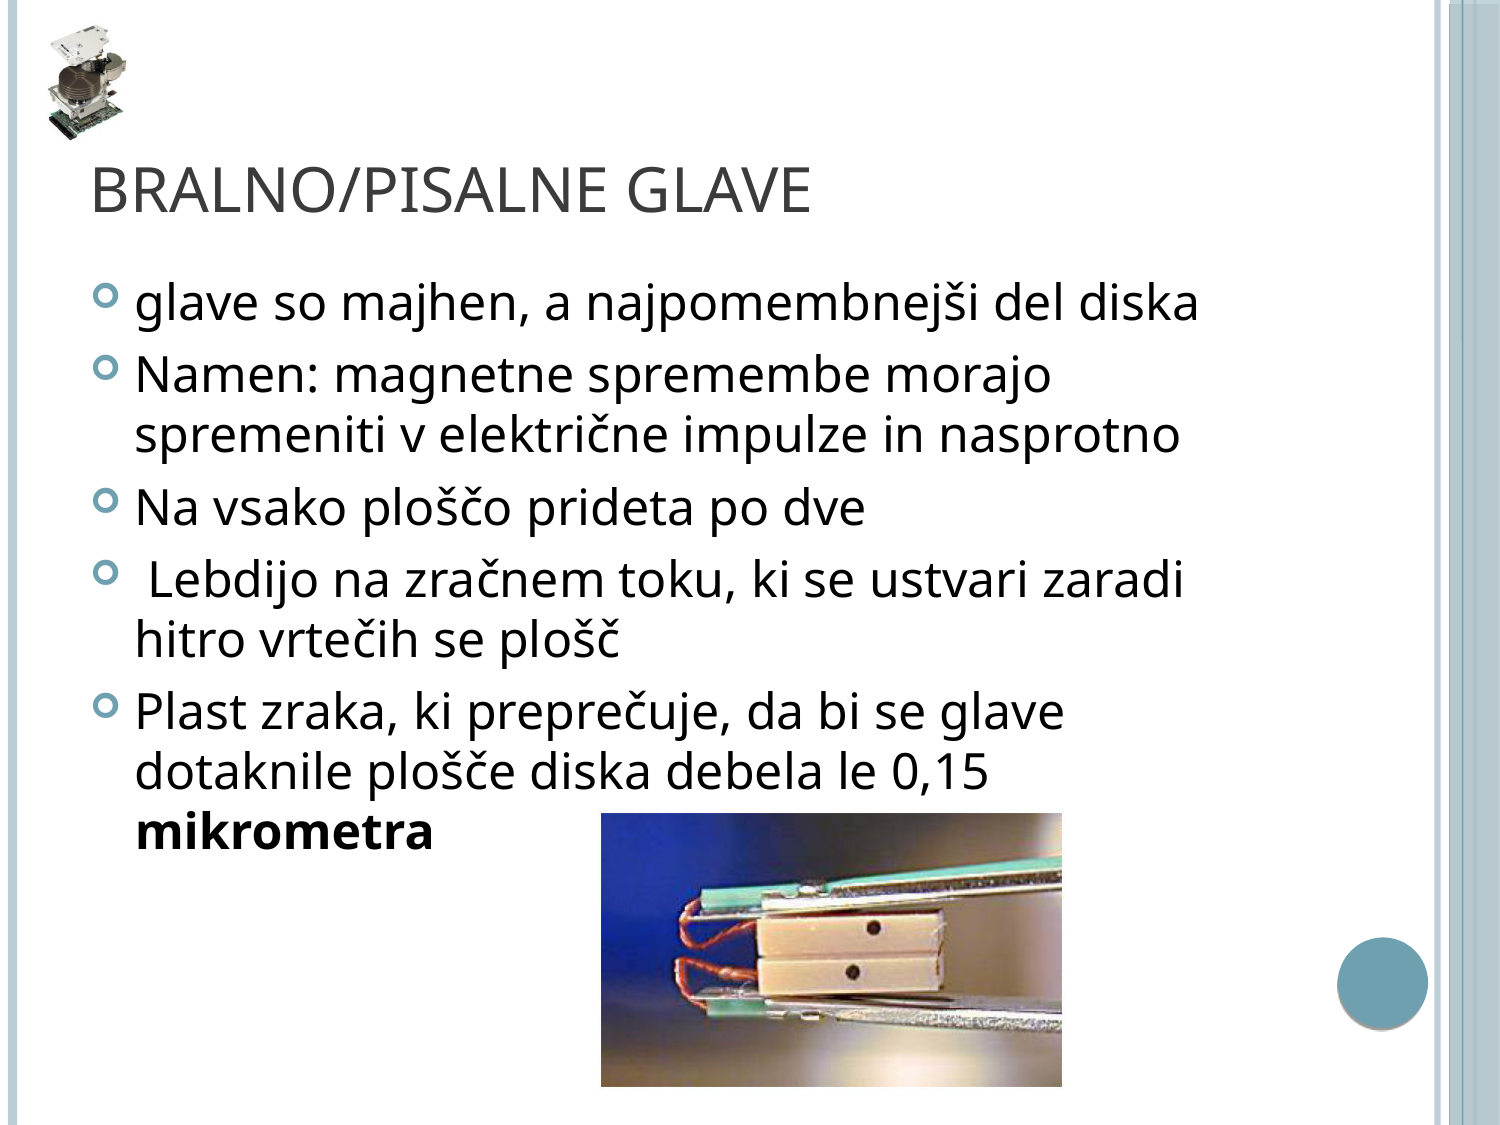

# Bralno/pisalne glave
glave so majhen, a najpomembnejši del diska
Namen: magnetne spremembe morajo spremeniti v električne impulze in nasprotno
Na vsako ploščo prideta po dve
 Lebdijo na zračnem toku, ki se ustvari zaradi hitro vrtečih se plošč
Plast zraka, ki preprečuje, da bi se glave dotaknile plošče diska debela le 0,15 mikrometra